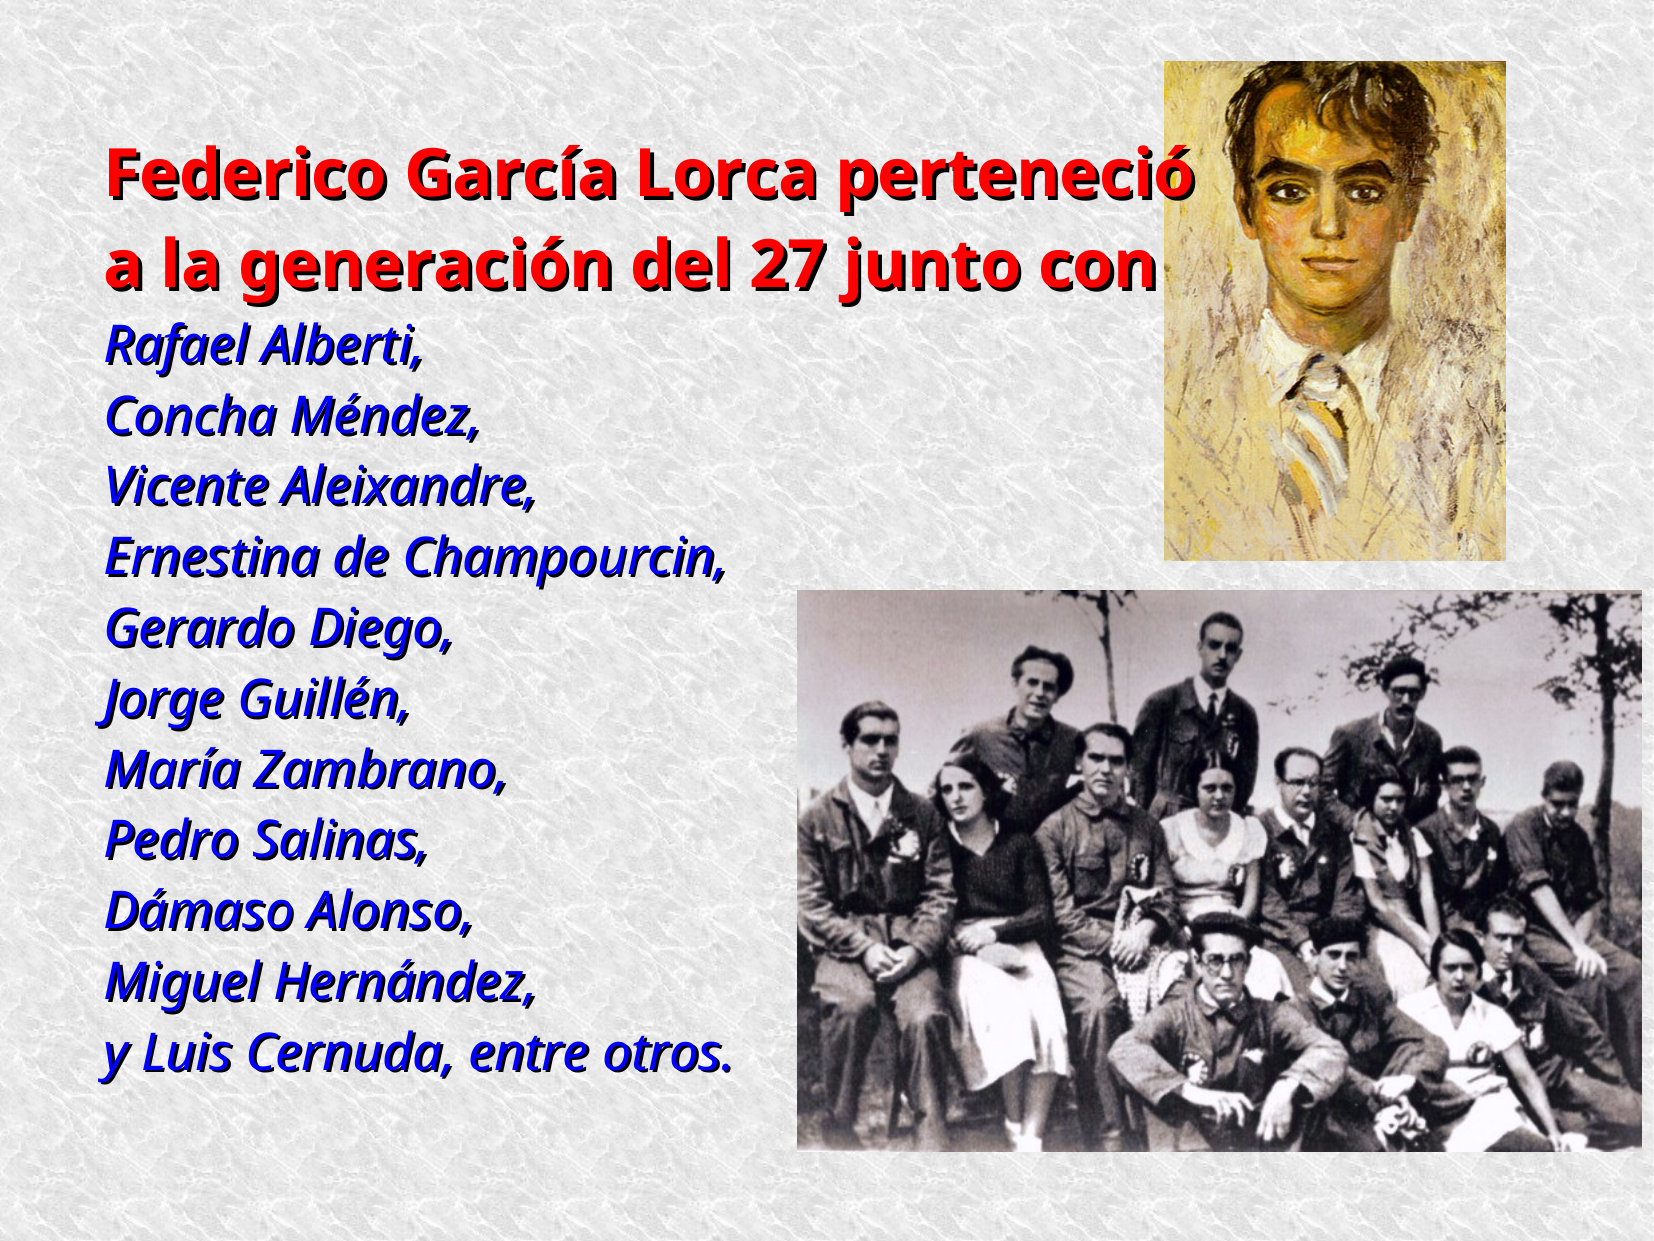

Federico García Lorca perteneció
a la generación del 27 junto con
Rafael Alberti,
Concha Méndez,
Vicente Aleixandre,
Ernestina de Champourcin,
Gerardo Diego,
Jorge Guillén,
María Zambrano,
Pedro Salinas,
Dámaso Alonso,
Miguel Hernández,
y Luis Cernuda, entre otros.